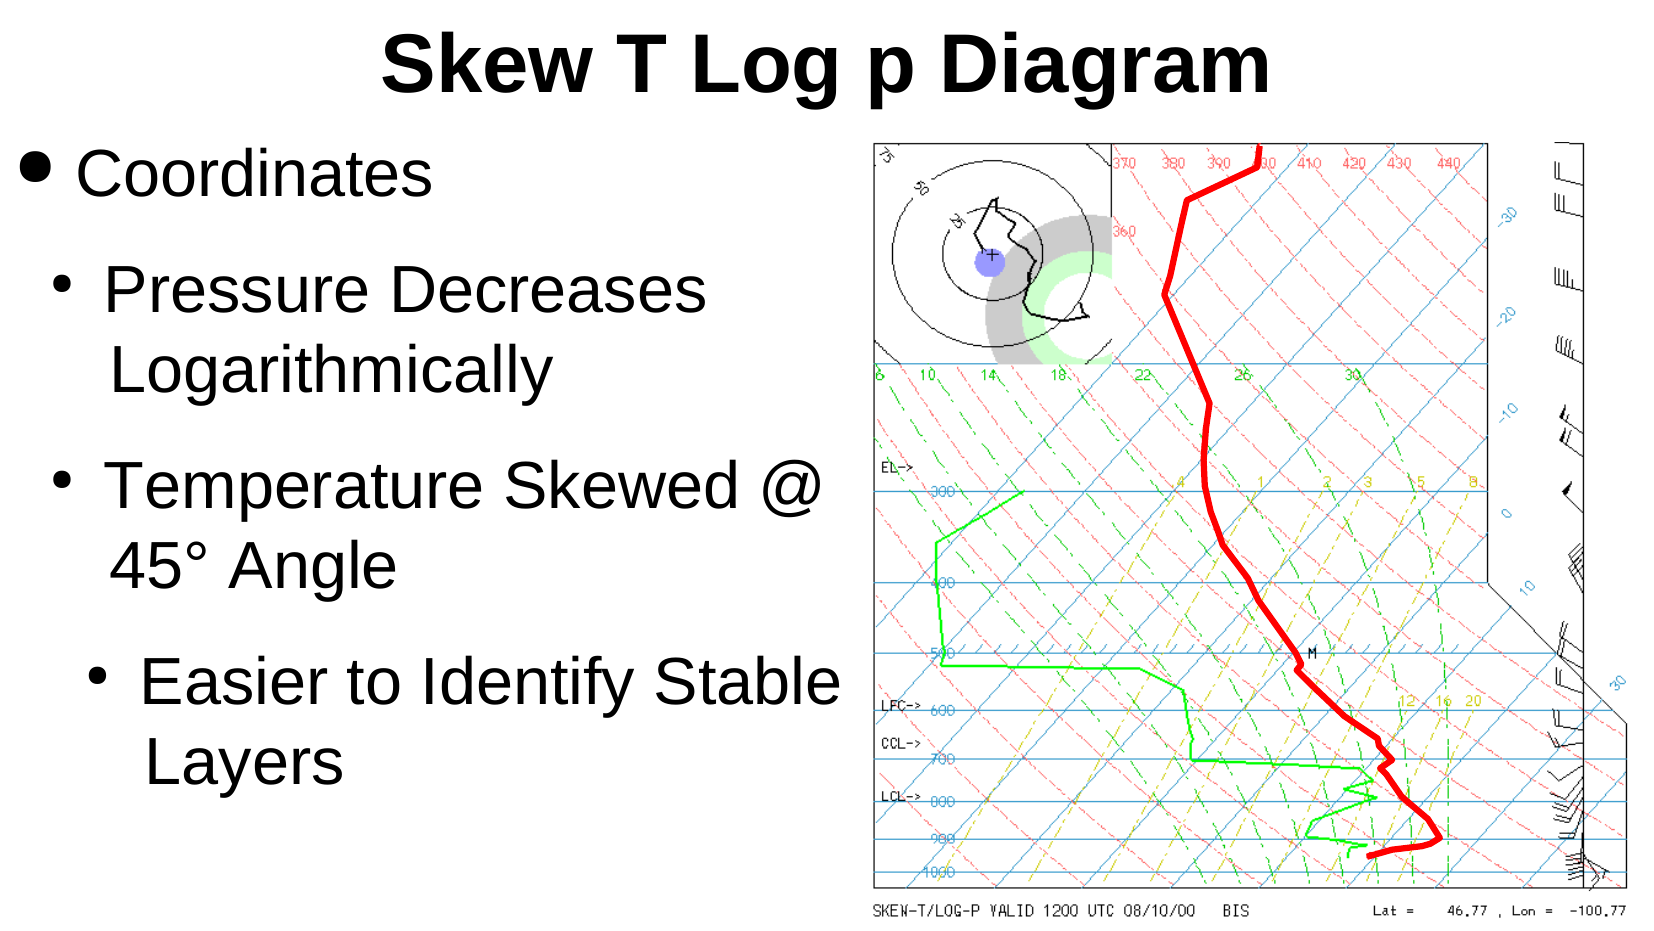

# Skew T Log p Diagram
 Coordinates
 Pressure Decreases Logarithmically
 Temperature Skewed @ 45° Angle
 Easier to Identify Stable Layers